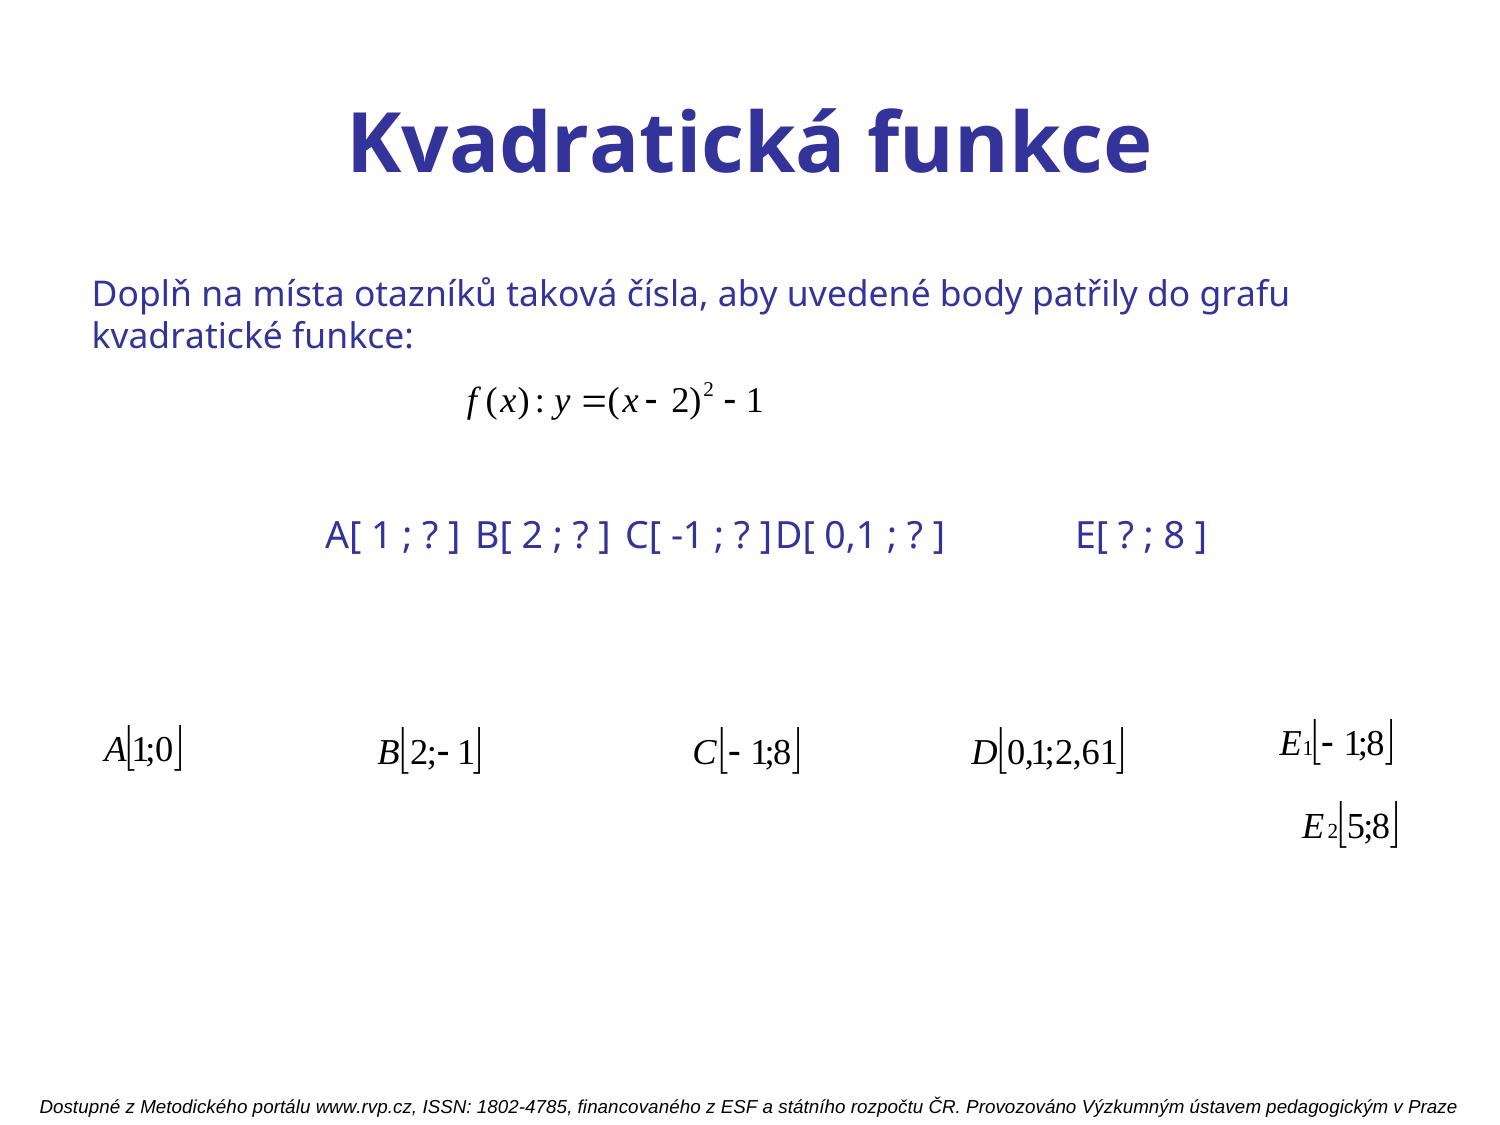

Kvadratická funkce
Doplň na místa otazníků taková čísla, aby uvedené body patřily do grafu kvadratické funkce:
A[ 1 ; ? ] 	B[ 2 ; ? ]	C[ -1 ; ? ]	D[ 0,1 ; ? ]	E[ ? ; 8 ]
Dostupné z Metodického portálu www.rvp.cz, ISSN: 1802-4785, financovaného z ESF a státního rozpočtu ČR. Provozováno Výzkumným ústavem pedagogickým v Praze